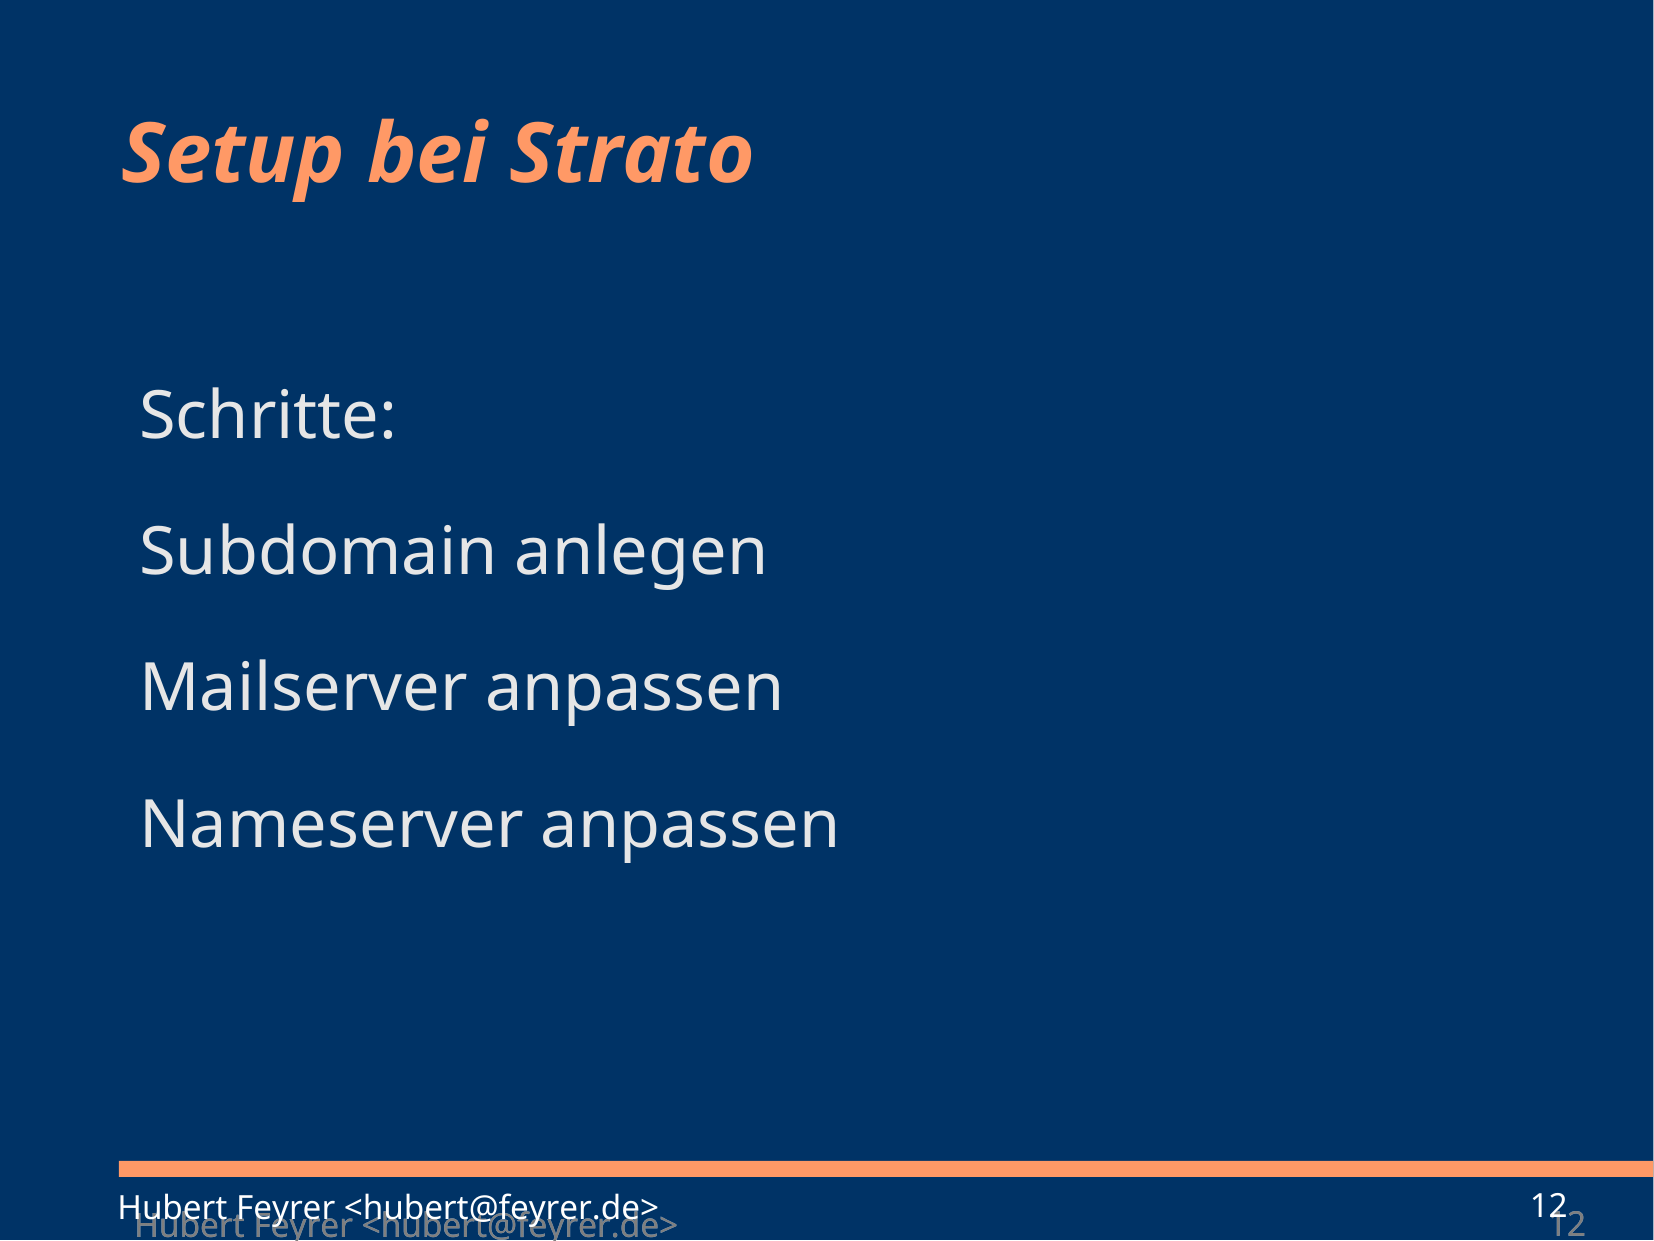

# Setup bei Strato
Schritte:
Subdomain anlegen
Mailserver anpassen
Nameserver anpassen